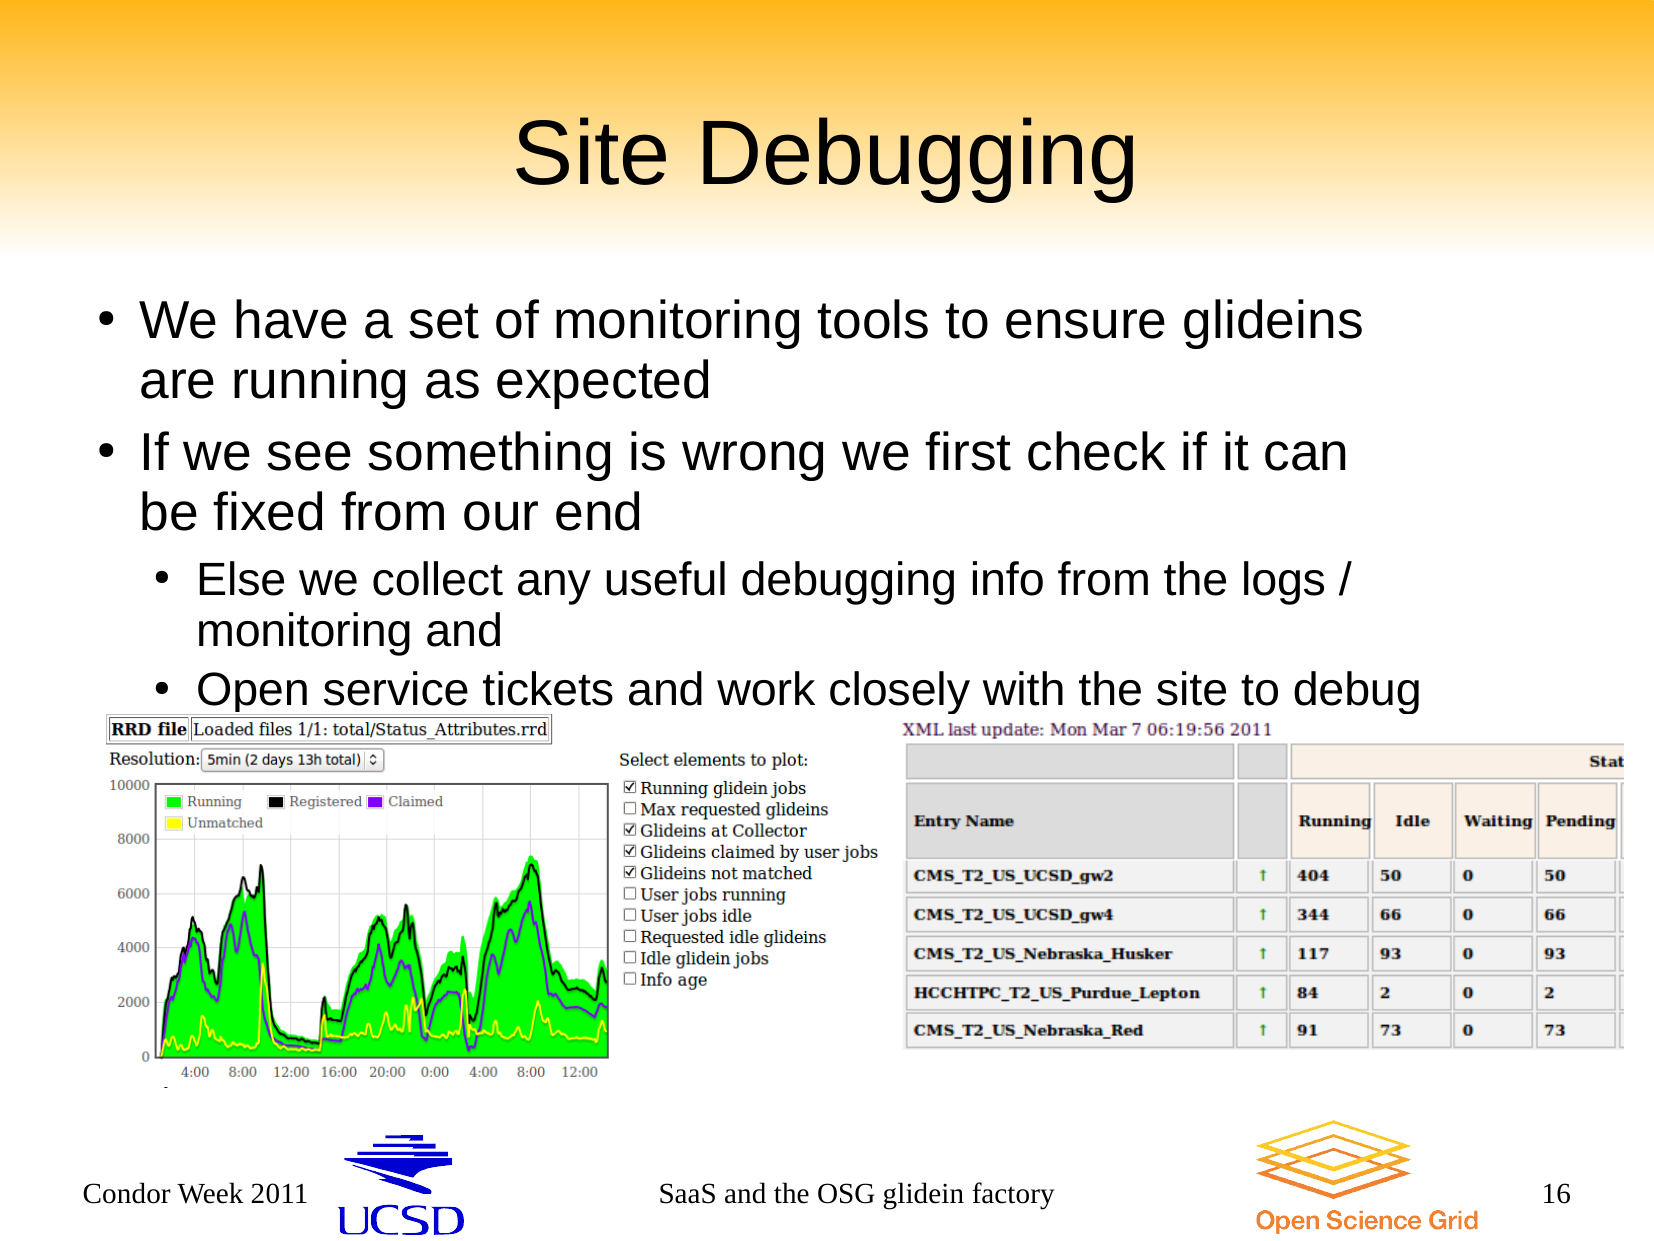

# Site Debugging
We have a set of monitoring tools to ensure glideins
are running as expected
If we see something is wrong we first check if it can
be fixed from our end
Else we collect any useful debugging info from the logs / monitoring and
Open service tickets and work closely with the site to debug
Condor Week 2011
SaaS and the OSG glidein factory
16